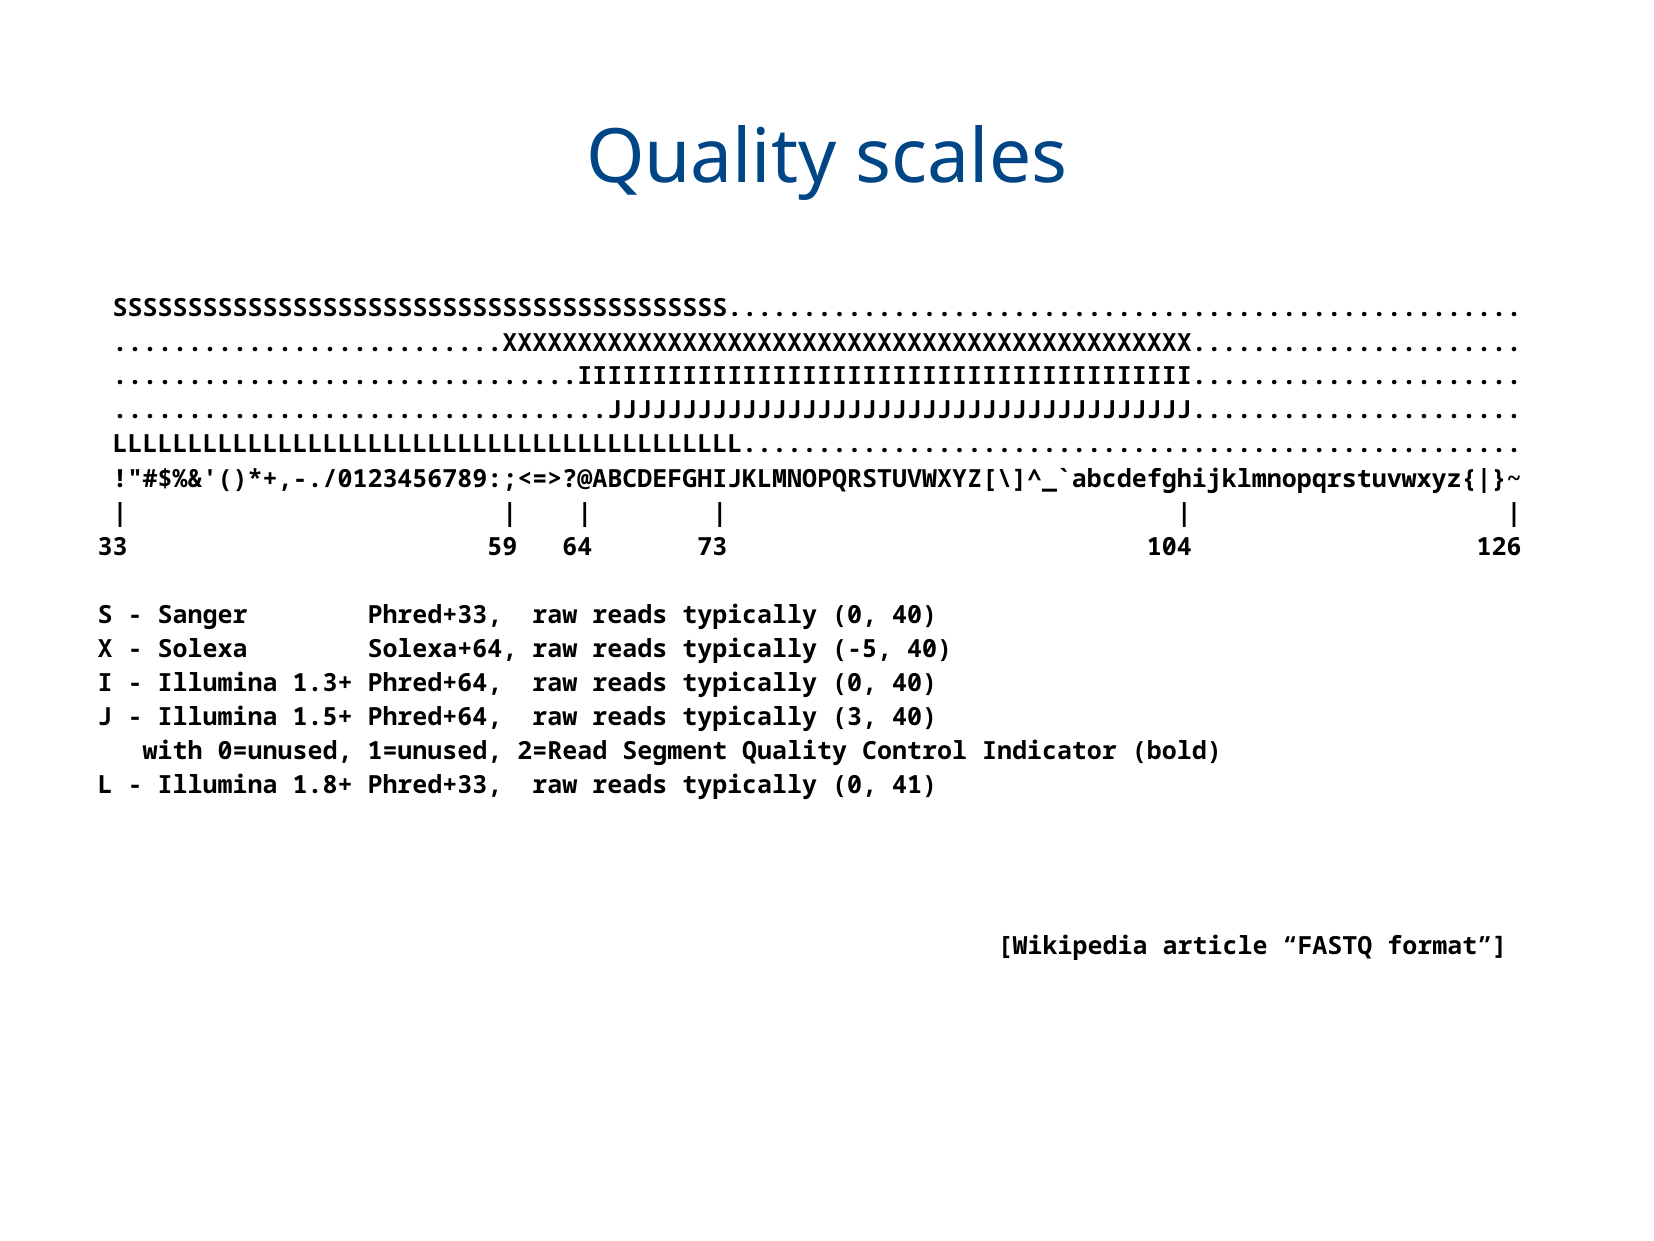

# Quality scales
 SSSSSSSSSSSSSSSSSSSSSSSSSSSSSSSSSSSSSSSSS.....................................................
 ..........................XXXXXXXXXXXXXXXXXXXXXXXXXXXXXXXXXXXXXXXXXXXXXX......................
 ...............................IIIIIIIIIIIIIIIIIIIIIIIIIIIIIIIIIIIIIIIII......................
 .................................JJJJJJJJJJJJJJJJJJJJJJJJJJJJJJJJJJJJJJJ......................
 LLLLLLLLLLLLLLLLLLLLLLLLLLLLLLLLLLLLLLLLLL....................................................
 !"#$%&'()*+,-./0123456789:;<=>?@ABCDEFGHIJKLMNOPQRSTUVWXYZ[\]^_`abcdefghijklmnopqrstuvwxyz{|}~
 | | | | | |
 33 59 64 73 104 126
 S - Sanger Phred+33, raw reads typically (0, 40)
 X - Solexa Solexa+64, raw reads typically (-5, 40)
 I - Illumina 1.3+ Phred+64, raw reads typically (0, 40)
 J - Illumina 1.5+ Phred+64, raw reads typically (3, 40)
 with 0=unused, 1=unused, 2=Read Segment Quality Control Indicator (bold)
 L - Illumina 1.8+ Phred+33, raw reads typically (0, 41)
 [Wikipedia article “FASTQ format”]